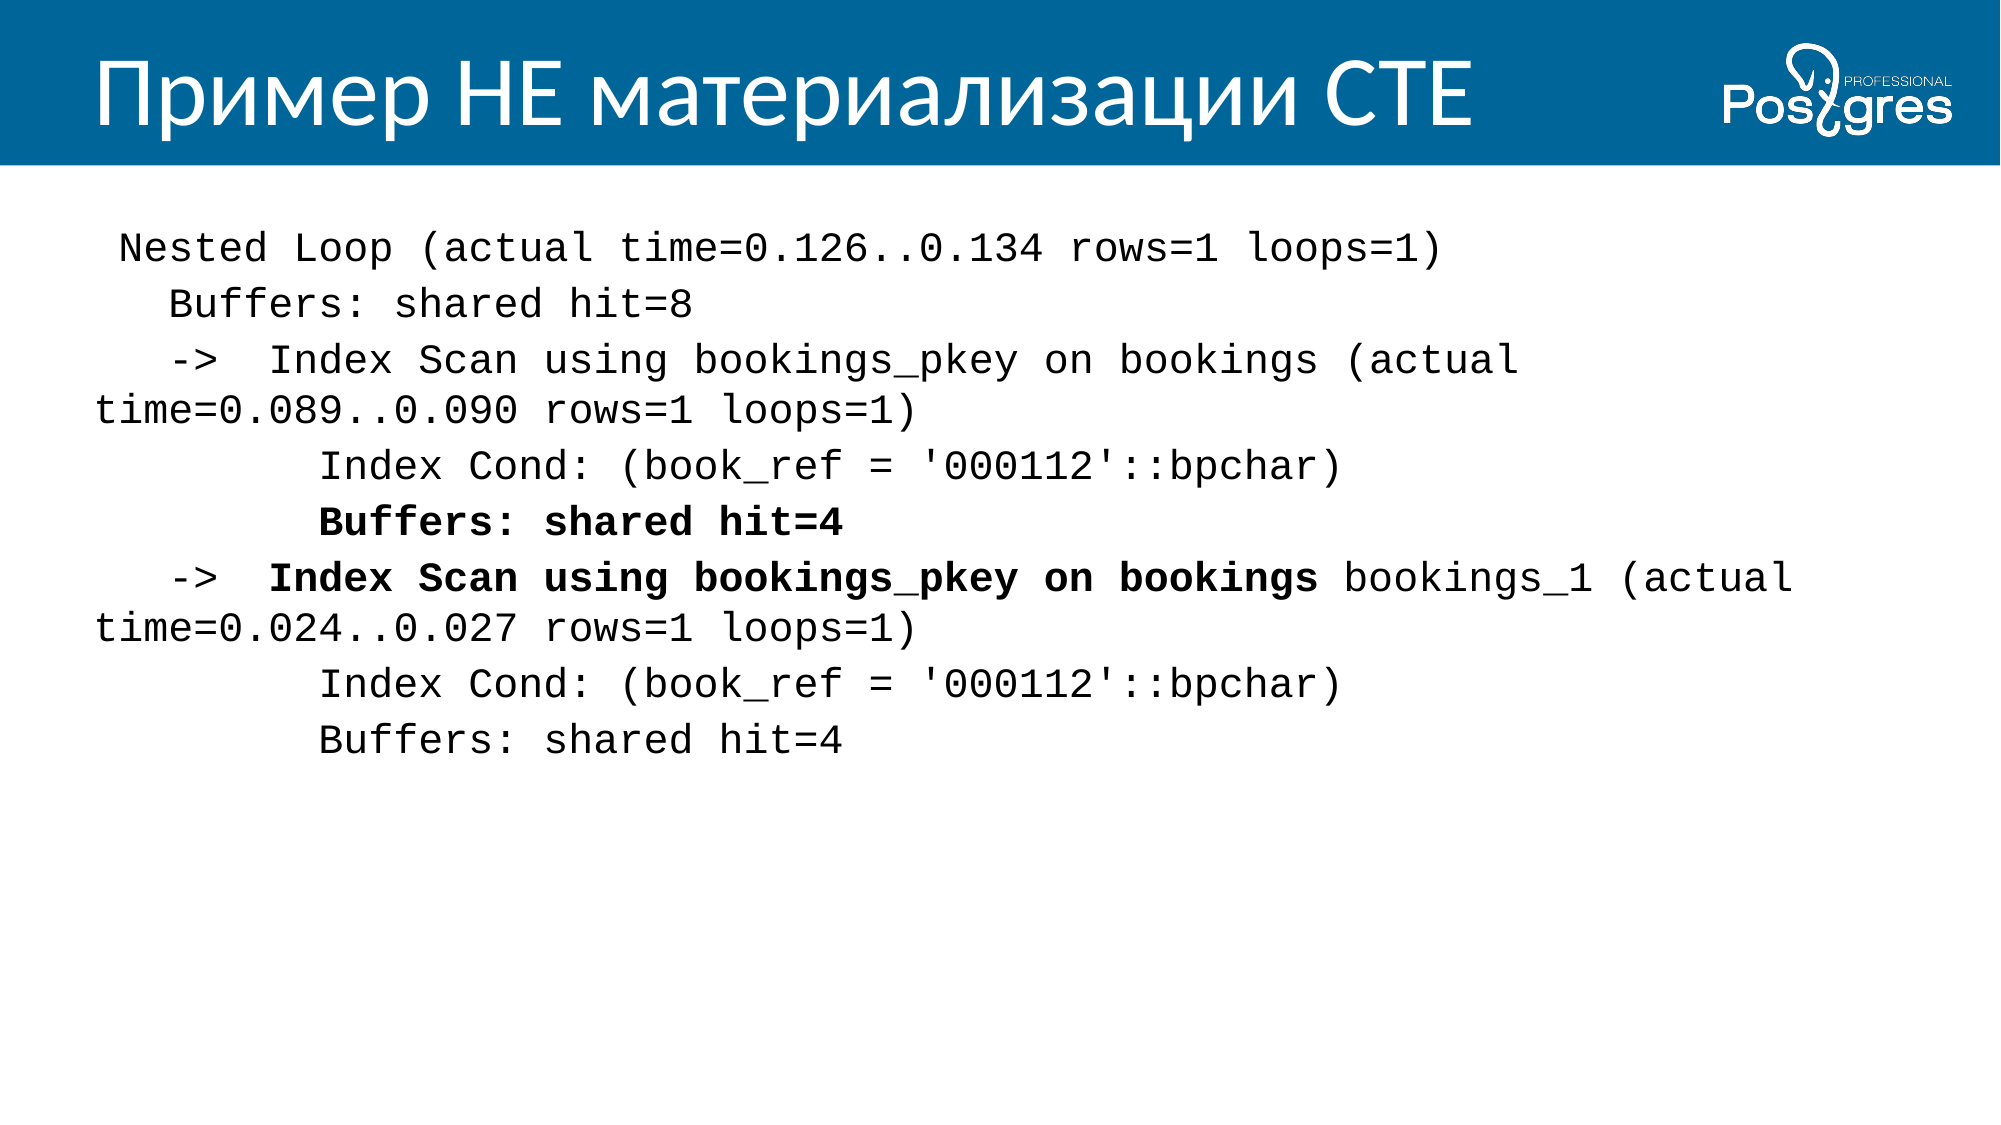

# Пример НЕ материализации CTE
 Nested Loop (actual time=0.126..0.134 rows=1 loops=1)
 Buffers: shared hit=8
 -> Index Scan using bookings_pkey on bookings (actual time=0.089..0.090 rows=1 loops=1)
 Index Cond: (book_ref = '000112'::bpchar)
 Buffers: shared hit=4
 -> Index Scan using bookings_pkey on bookings bookings_1 (actual time=0.024..0.027 rows=1 loops=1)
 Index Cond: (book_ref = '000112'::bpchar)
 Buffers: shared hit=4